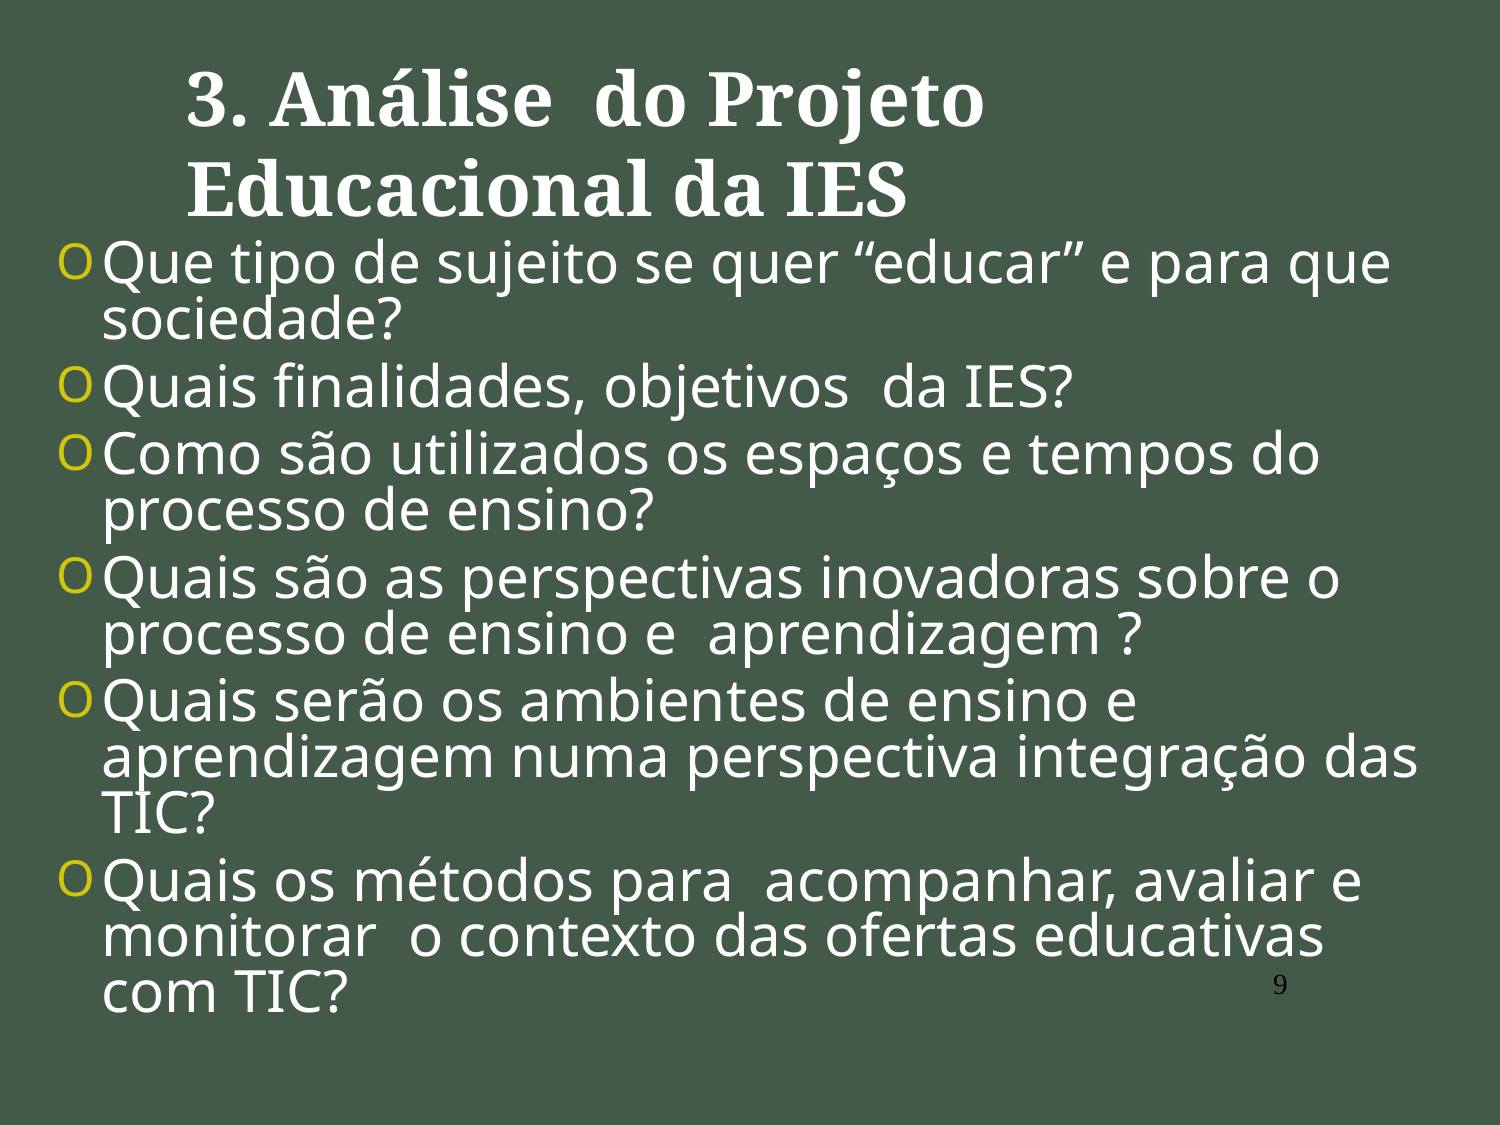

# 3. Análise do Projeto Educacional da IES
Que tipo de sujeito se quer “educar” e para que sociedade?
Quais finalidades, objetivos da IES?
Como são utilizados os espaços e tempos do processo de ensino?
Quais são as perspectivas inovadoras sobre o processo de ensino e aprendizagem ?
Quais serão os ambientes de ensino e aprendizagem numa perspectiva integração das TIC?
Quais os métodos para acompanhar, avaliar e monitorar o contexto das ofertas educativas com TIC?